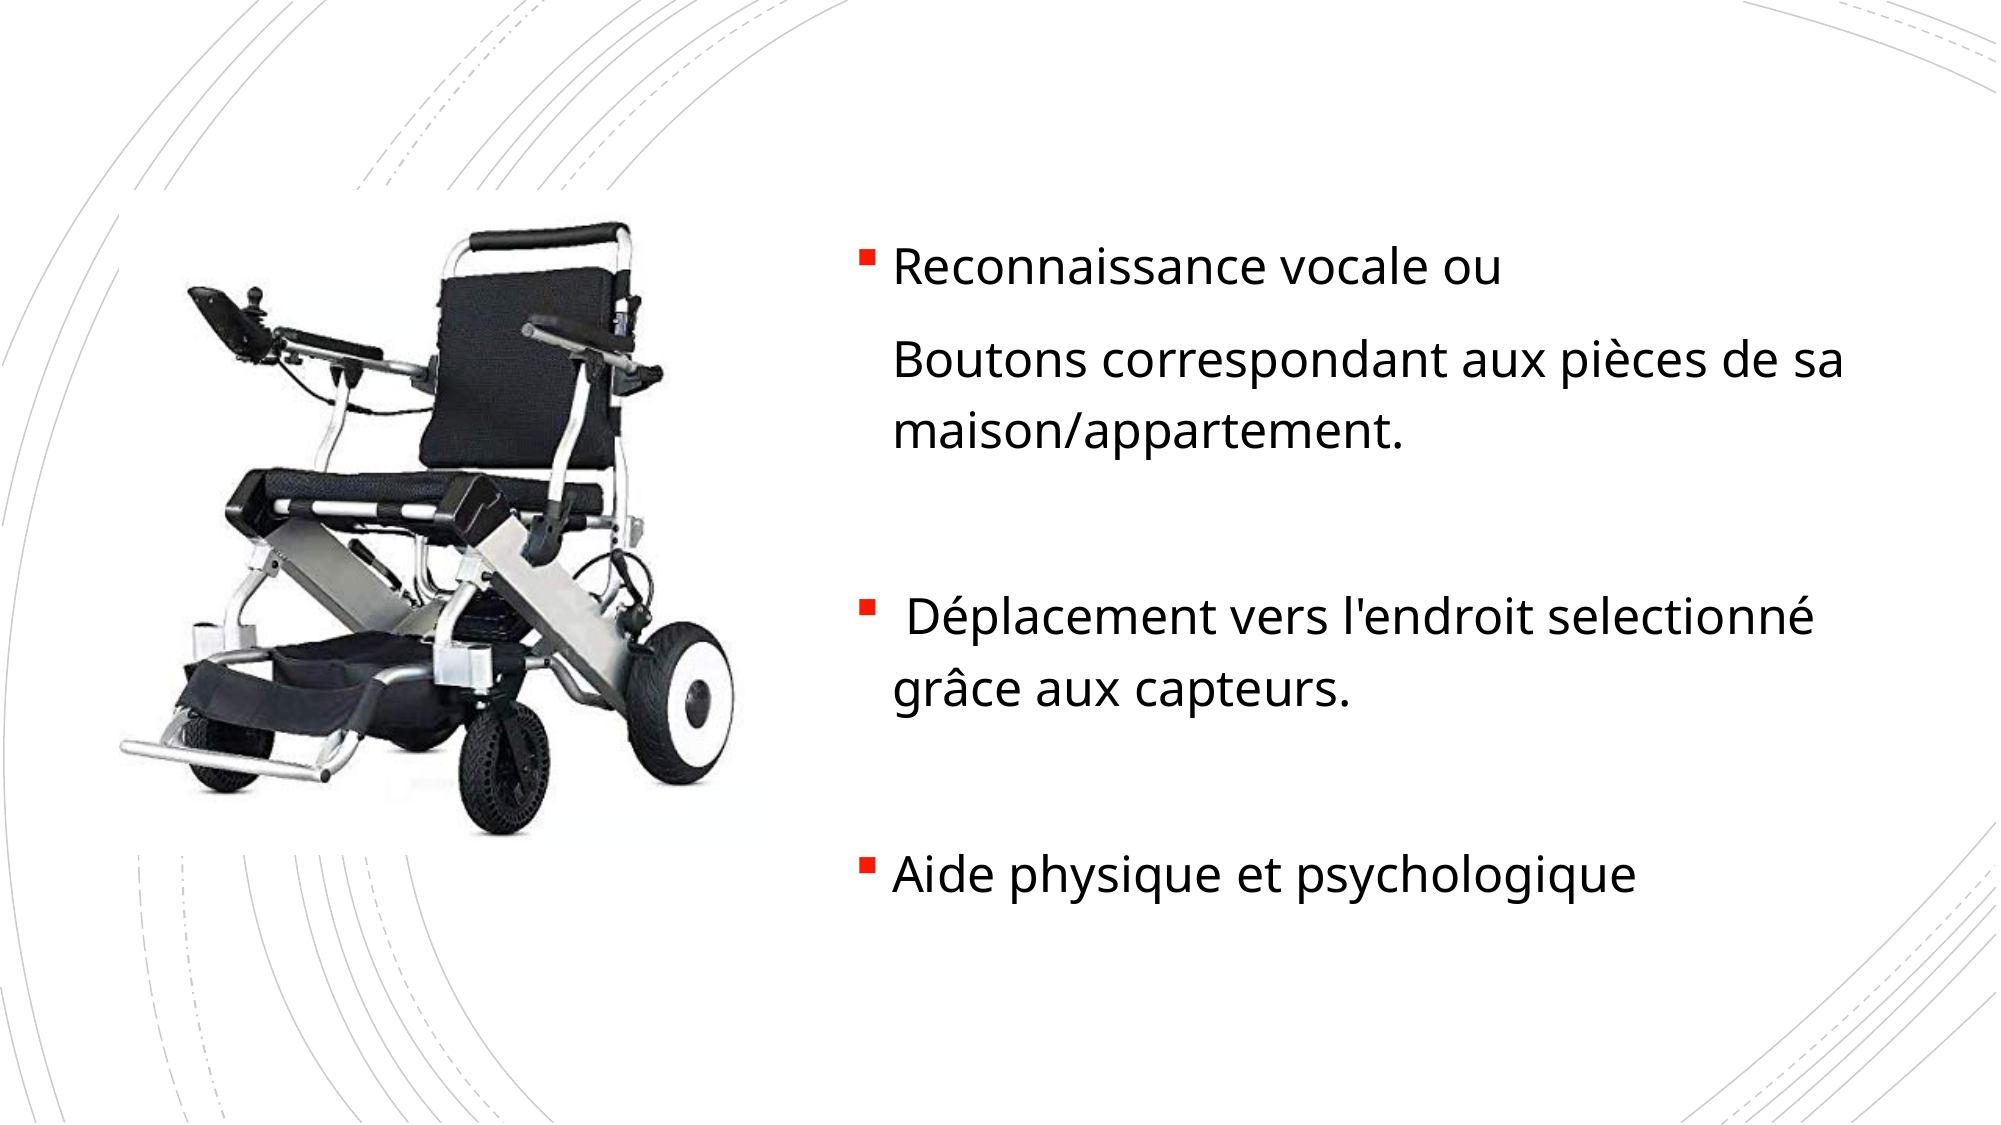

# Reconnaissance vocale ou
Boutons correspondant aux pièces de sa maison/appartement.
 Déplacement vers l'endroit selectionné grâce aux capteurs.
Aide physique et psychologique